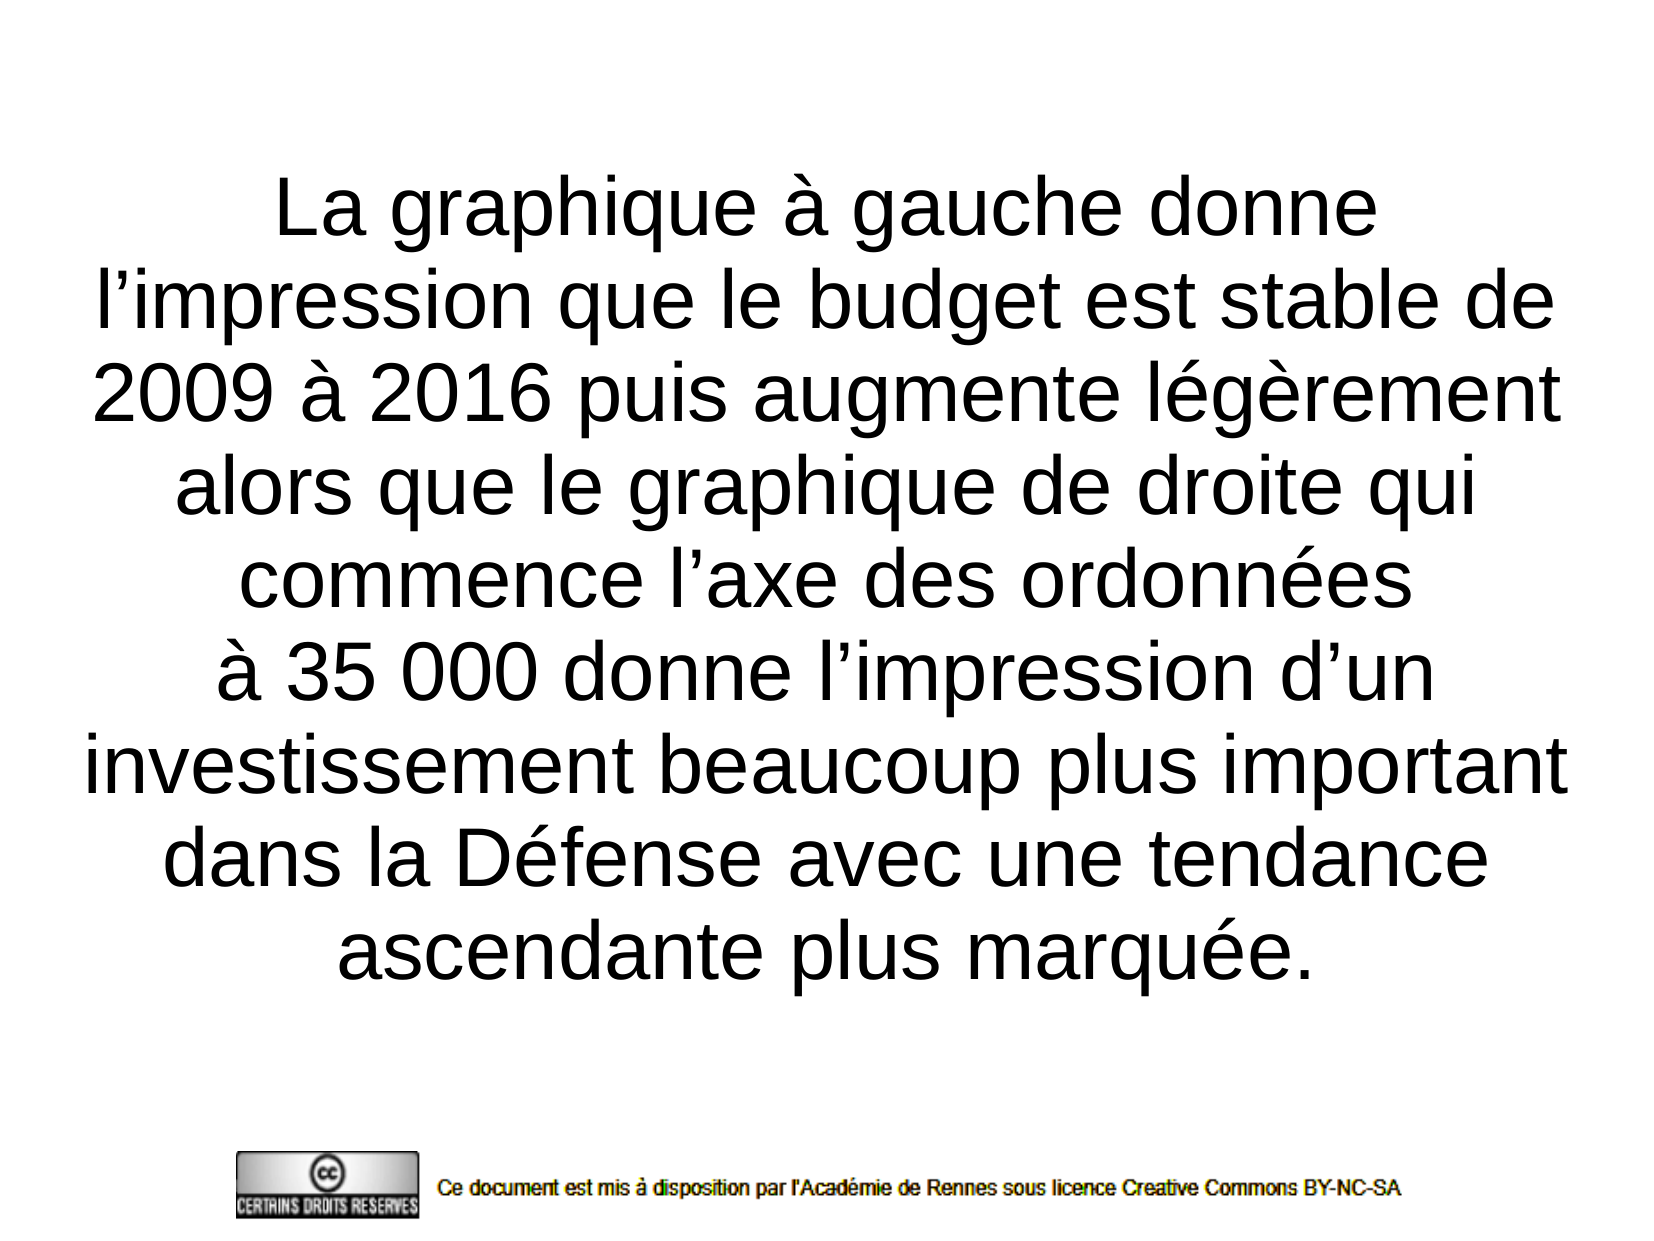

# La graphique à gauche donne l’impression que le budget est stable de 2009 à 2016 puis augmente légèrement alors que le graphique de droite qui commence l’axe des ordonnées
à 35 000 donne l’impression d’un investissement beaucoup plus important dans la Défense avec une tendance ascendante plus marquée.